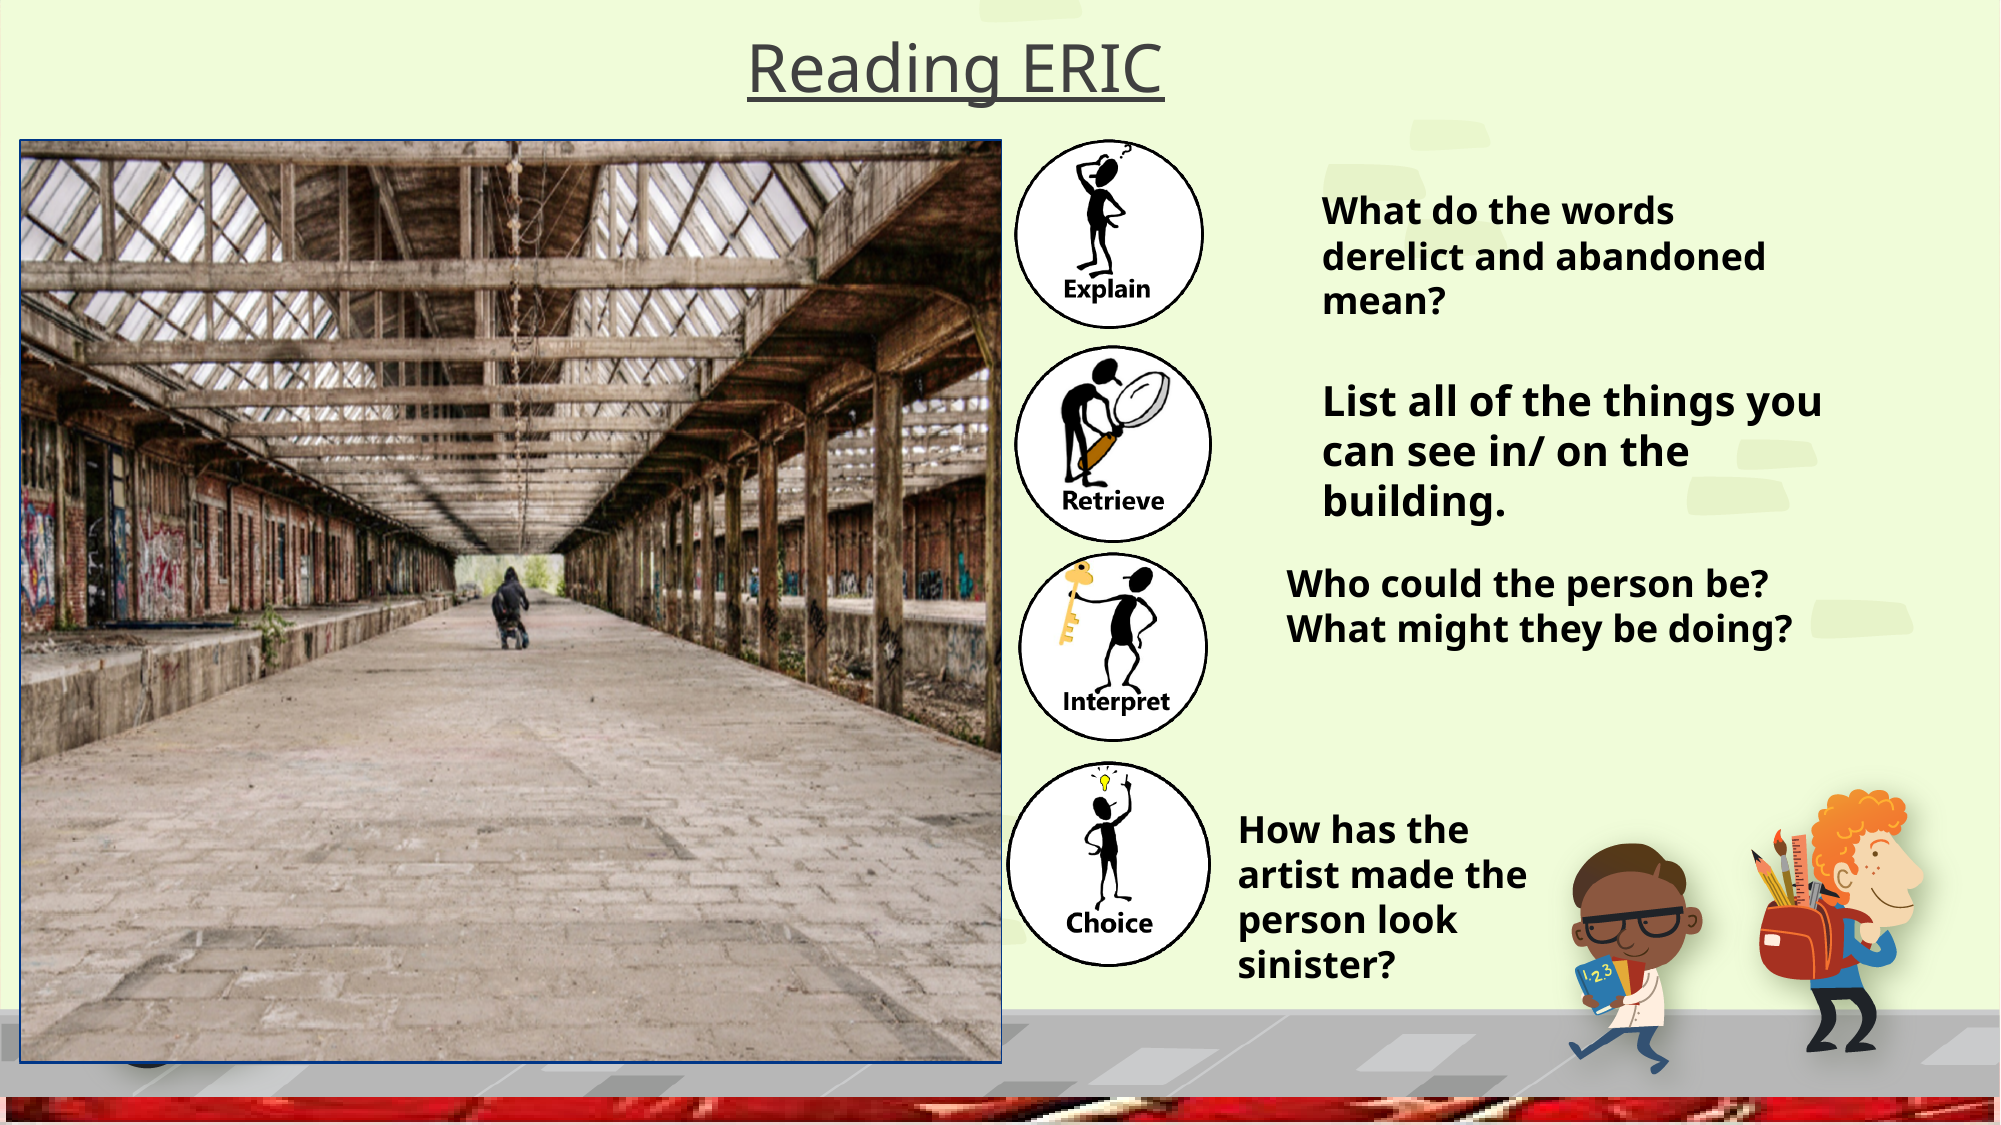

# Reading ERIC
What do the words derelict and abandoned mean?
List all of the things you can see in/ on the building.
Who could the person be? What might they be doing?
How has the artist made the person look sinister?